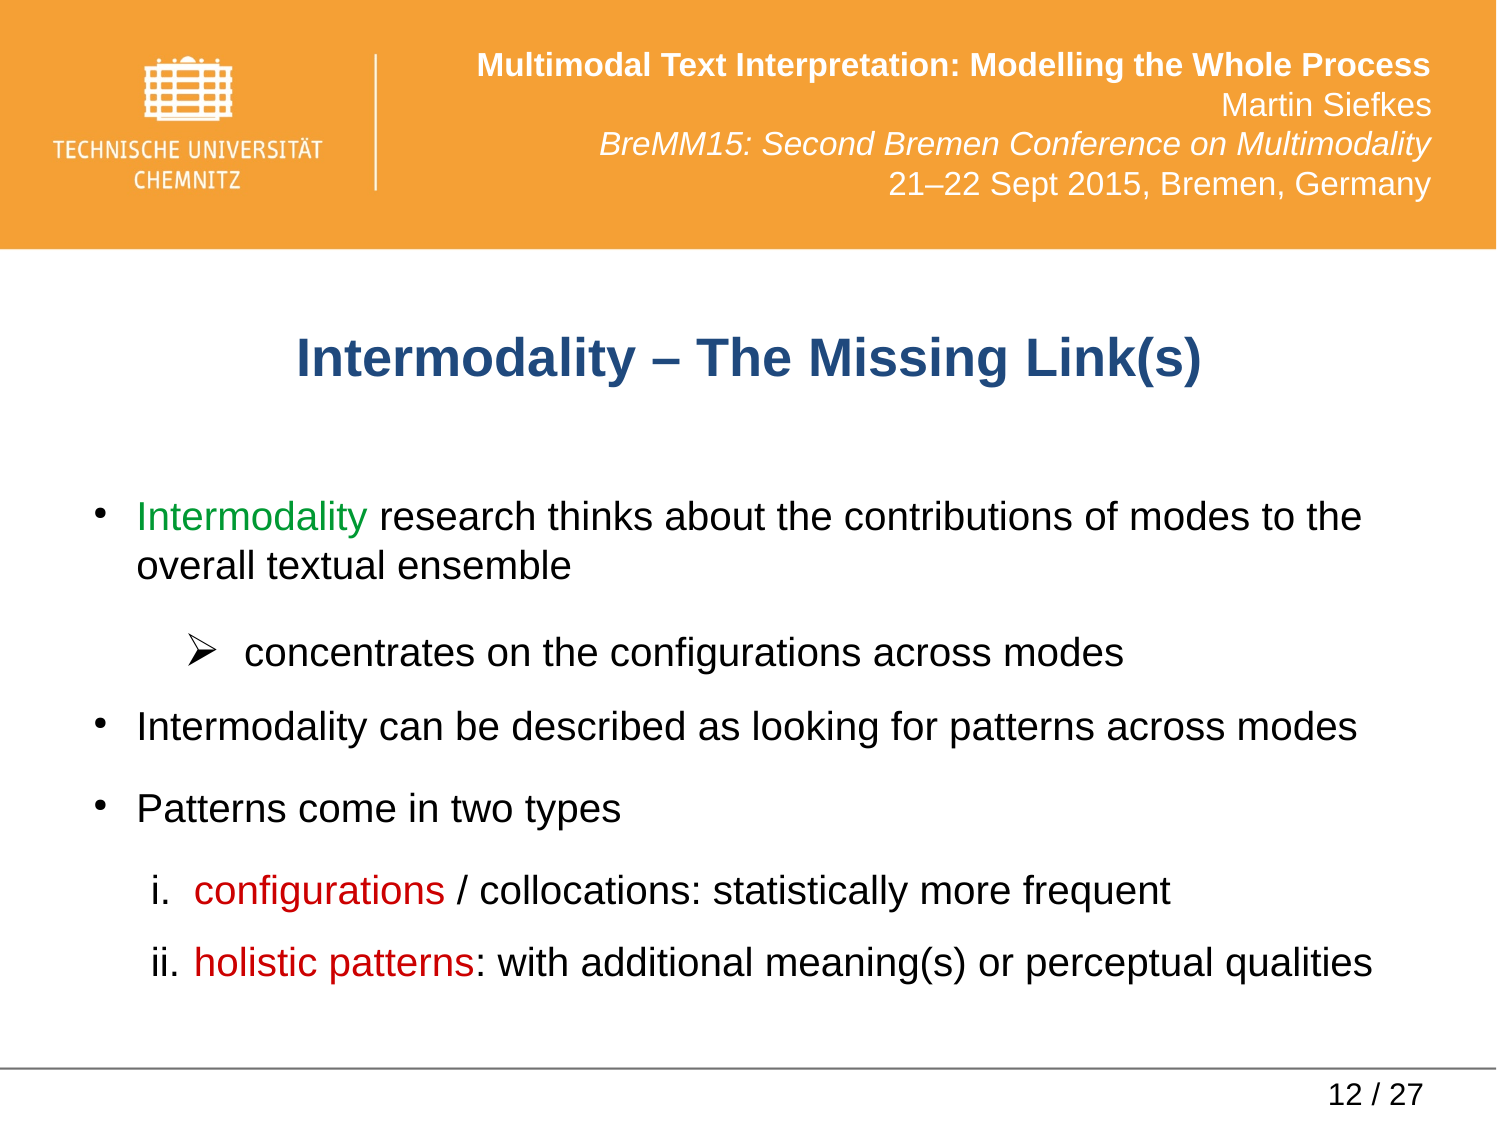

#
Intermodality – The Missing Link(s)
Intermodality research thinks about the contributions of modes to the overall textual ensemble
		concentrates on the configurations across modes
Intermodality can be described as looking for patterns across modes
Patterns come in two types
configurations / collocations: statistically more frequent
holistic patterns: with additional meaning(s) or perceptual qualities